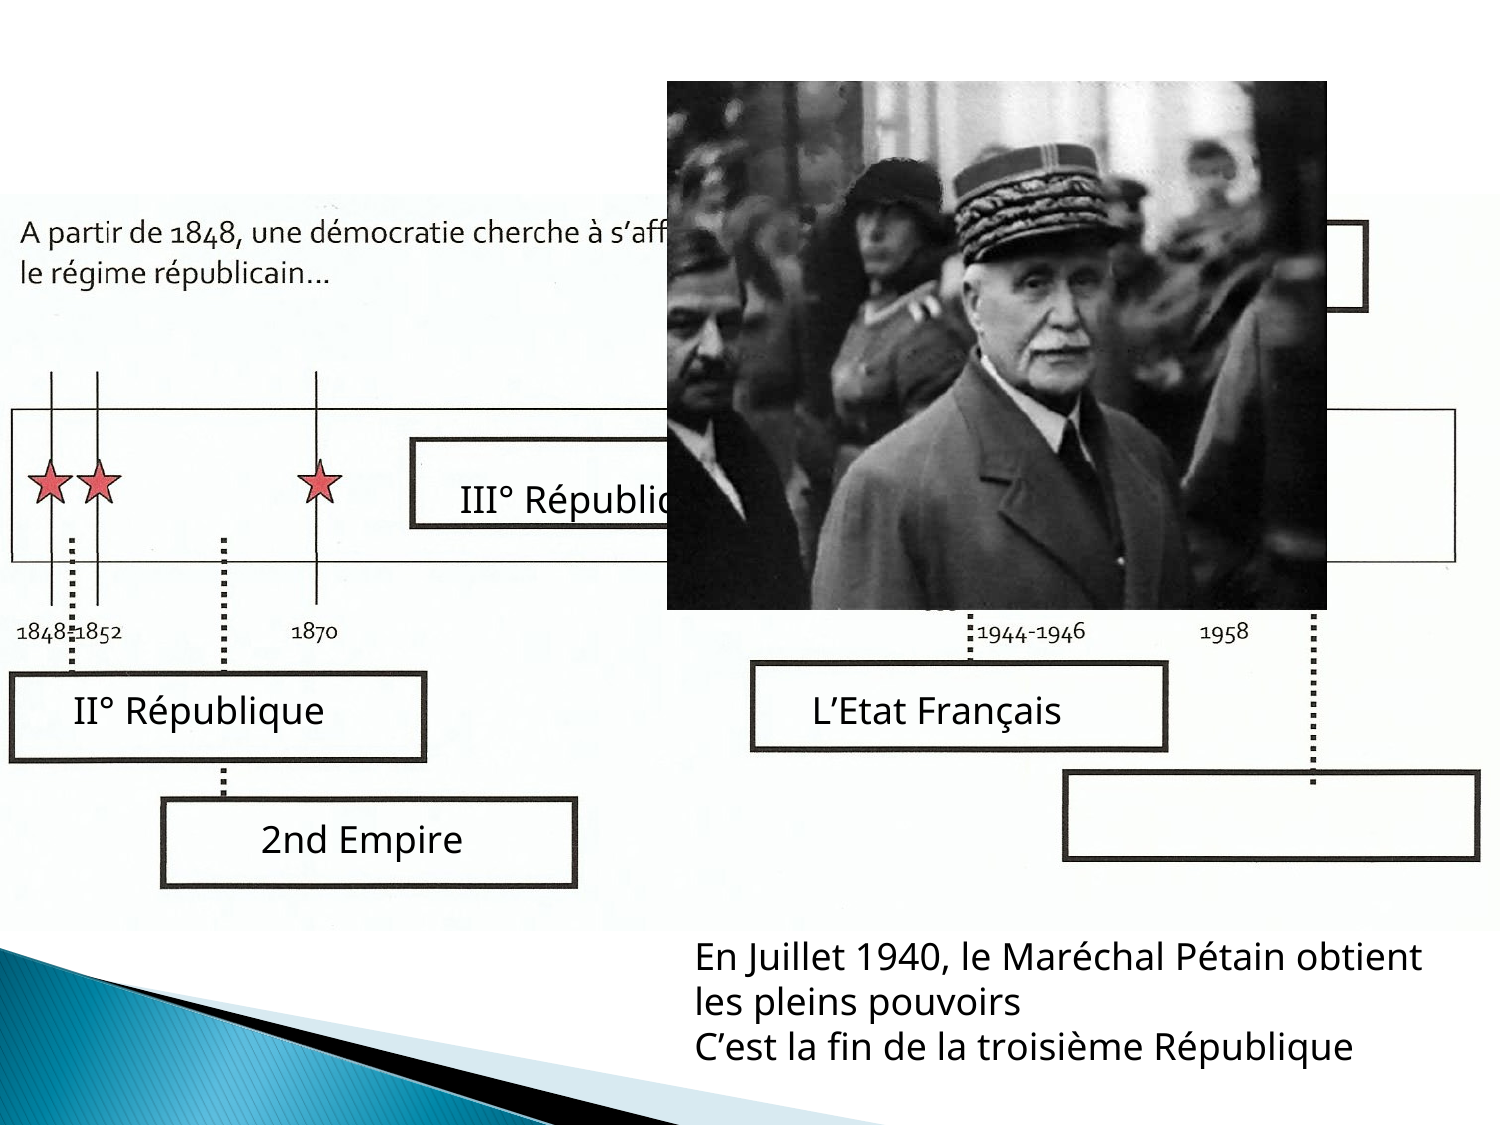

III° République
II° République
L’Etat Français
2nd Empire
En Juillet 1940, le Maréchal Pétain obtient
les pleins pouvoirs
C’est la fin de la troisième République